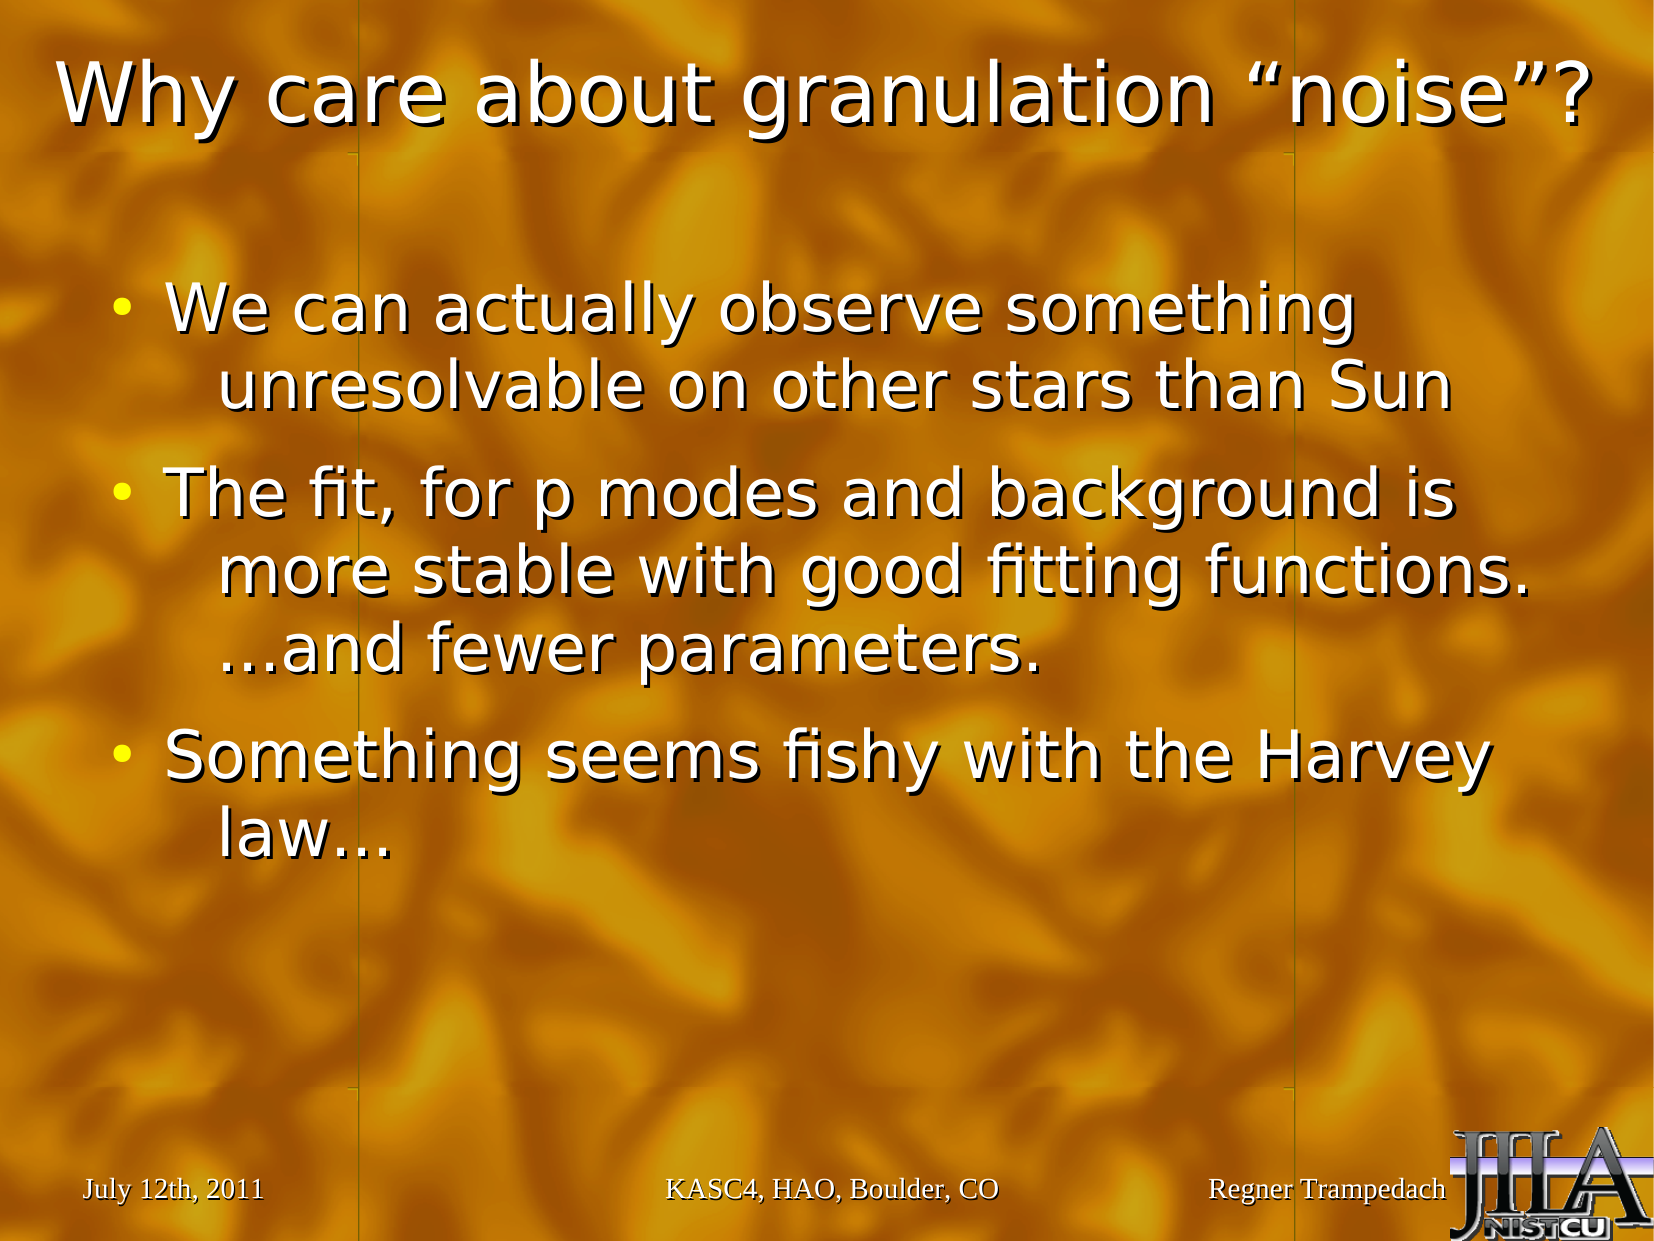

# Why care about granulation “noise”?
We can actually observe something unresolvable on other stars than Sun
The fit, for p modes and background is more stable with good fitting functions. ...and fewer parameters.
Something seems fishy with the Harvey law...